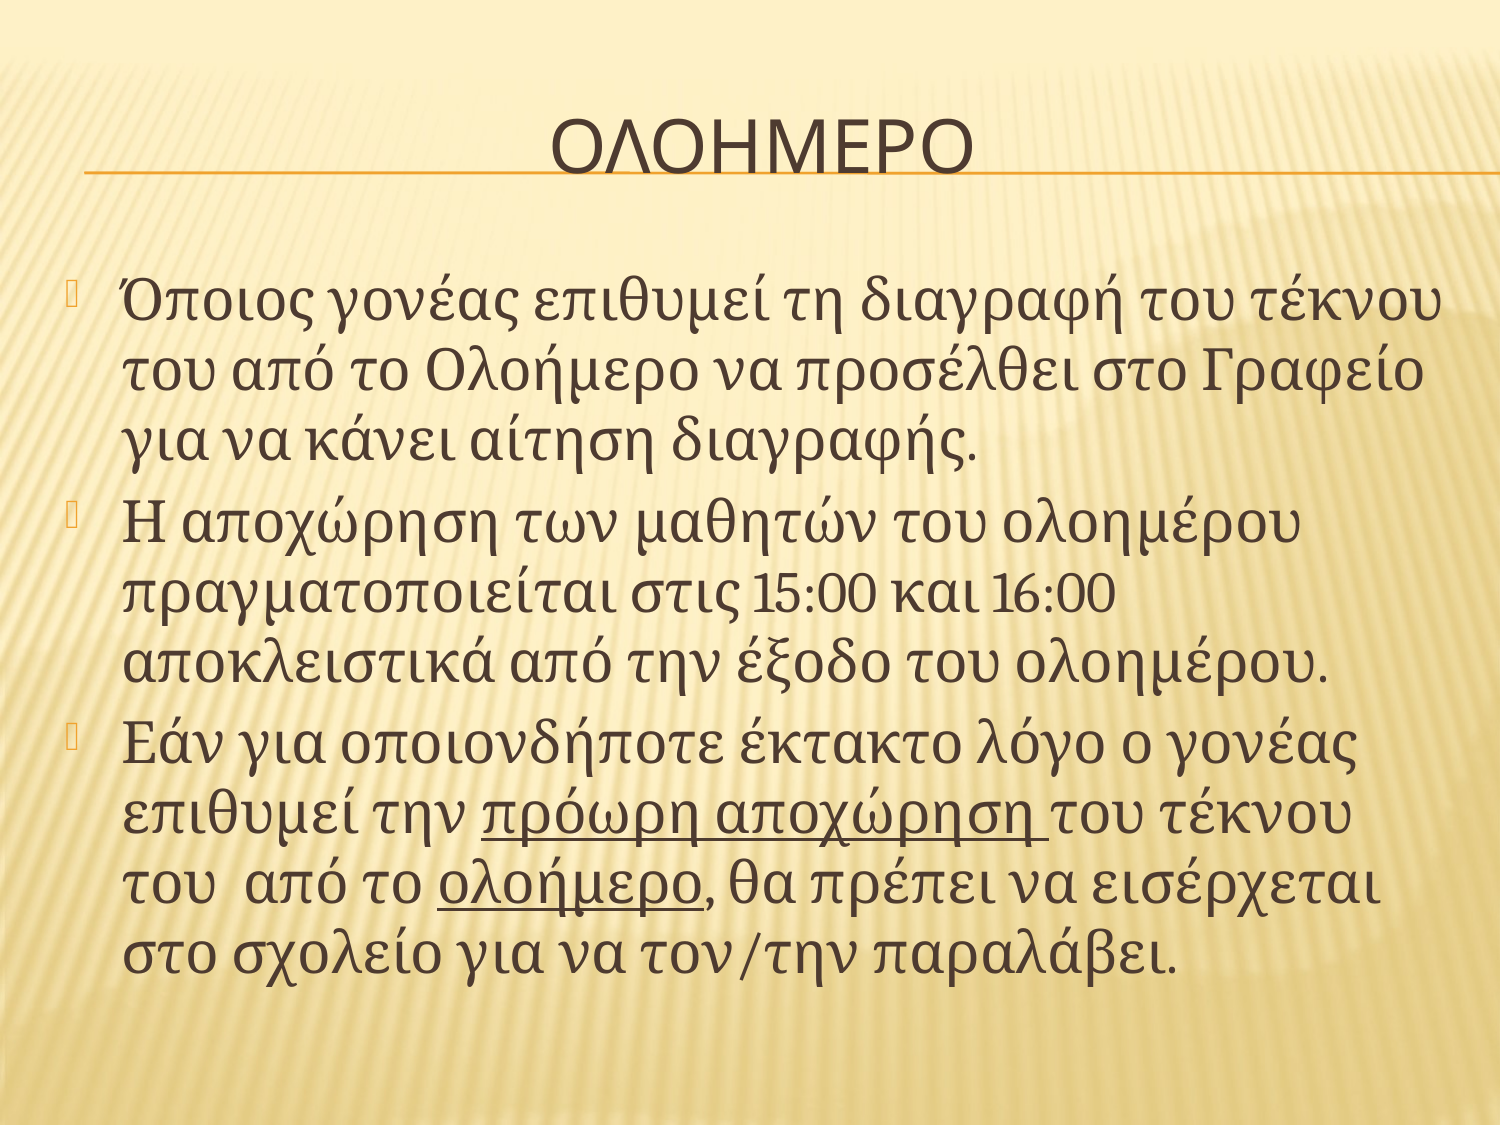

# ολοημερο
Όποιος γονέας επιθυμεί τη διαγραφή του τέκνου του από το Ολοήμερο να προσέλθει στο Γραφείο για να κάνει αίτηση διαγραφής.
Η αποχώρηση των μαθητών του ολοημέρου πραγματοποιείται στις 15:00 και 16:00 αποκλειστικά από την έξοδο του ολοημέρου.
Εάν για οποιονδήποτε έκτακτο λόγο ο γονέας επιθυμεί την πρόωρη αποχώρηση του τέκνου του από το ολοήμερο, θα πρέπει να εισέρχεται στο σχολείο για να τον/την παραλάβει.